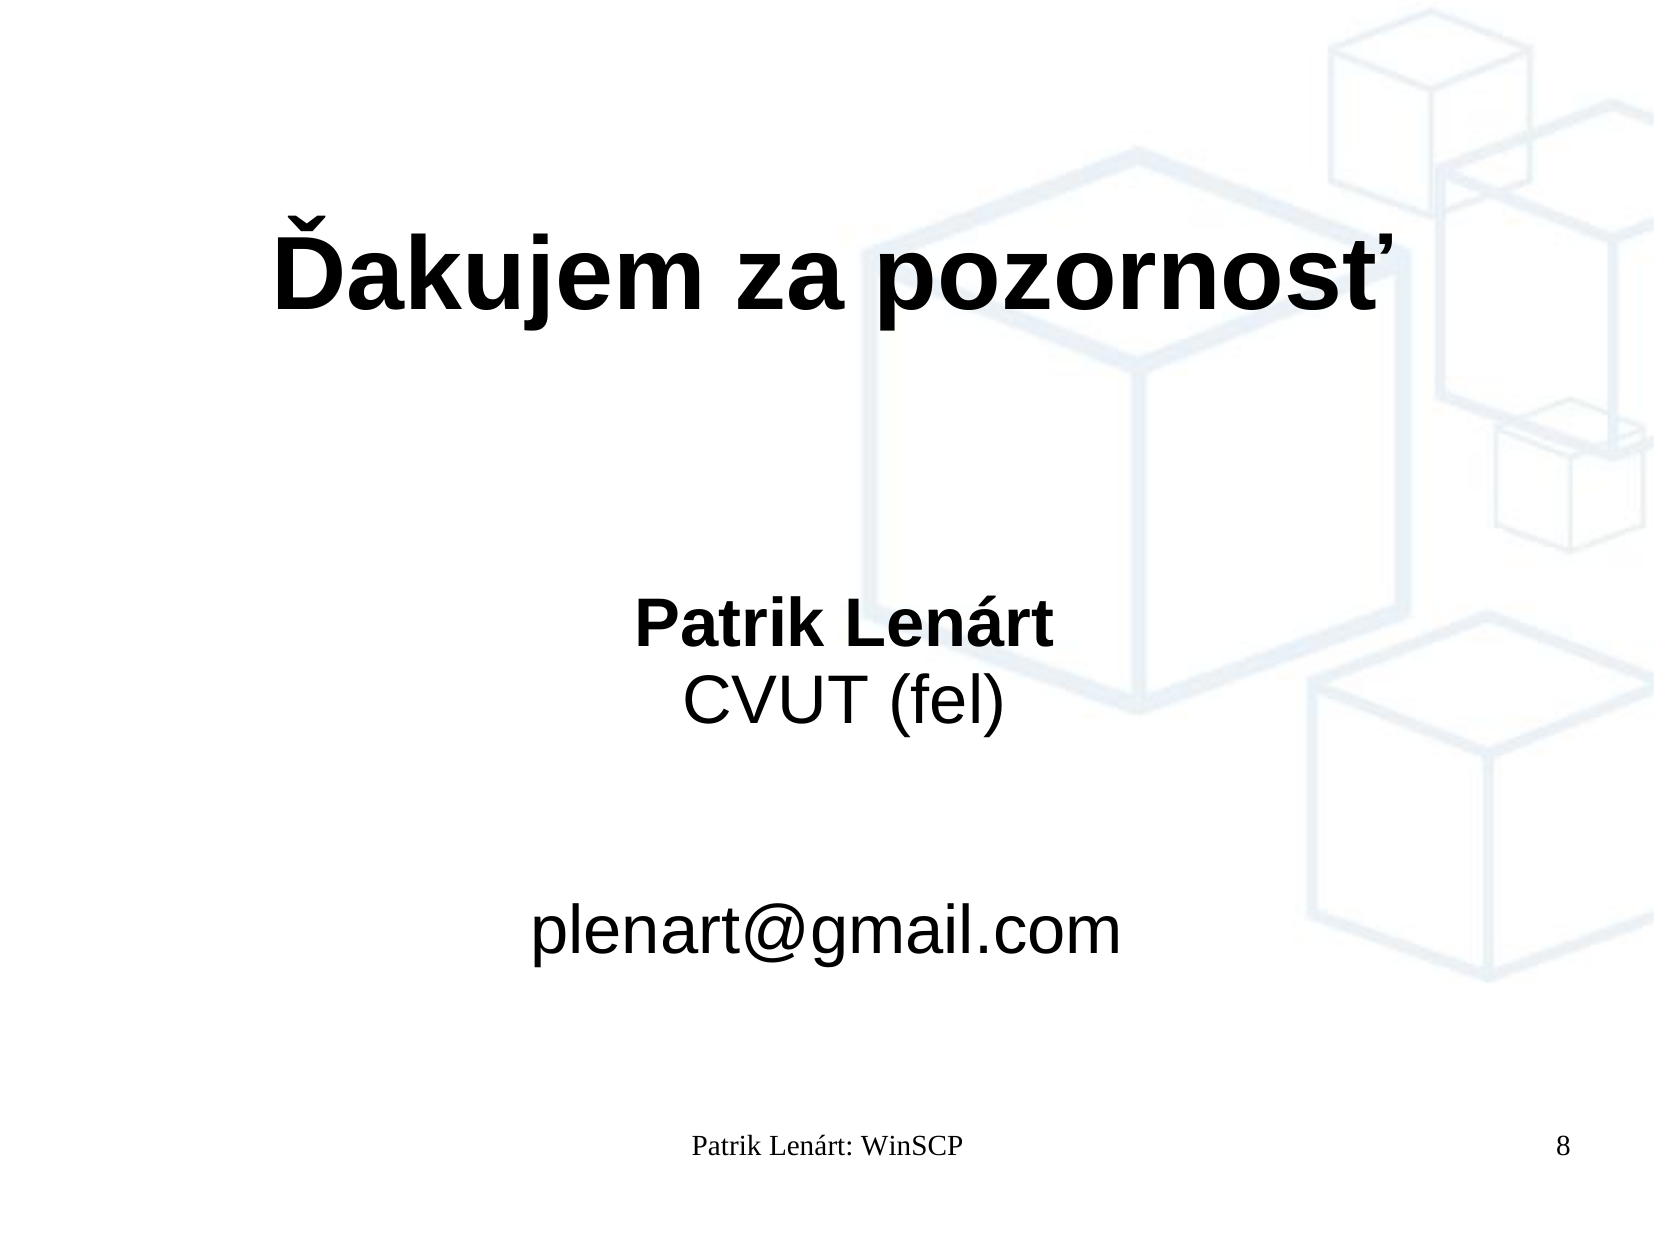

# Ďakujem za pozornosť
Patrik Lenárt
CVUT (fel)
plenart@gmail.com
Patrik Lenárt: WinSCP
8